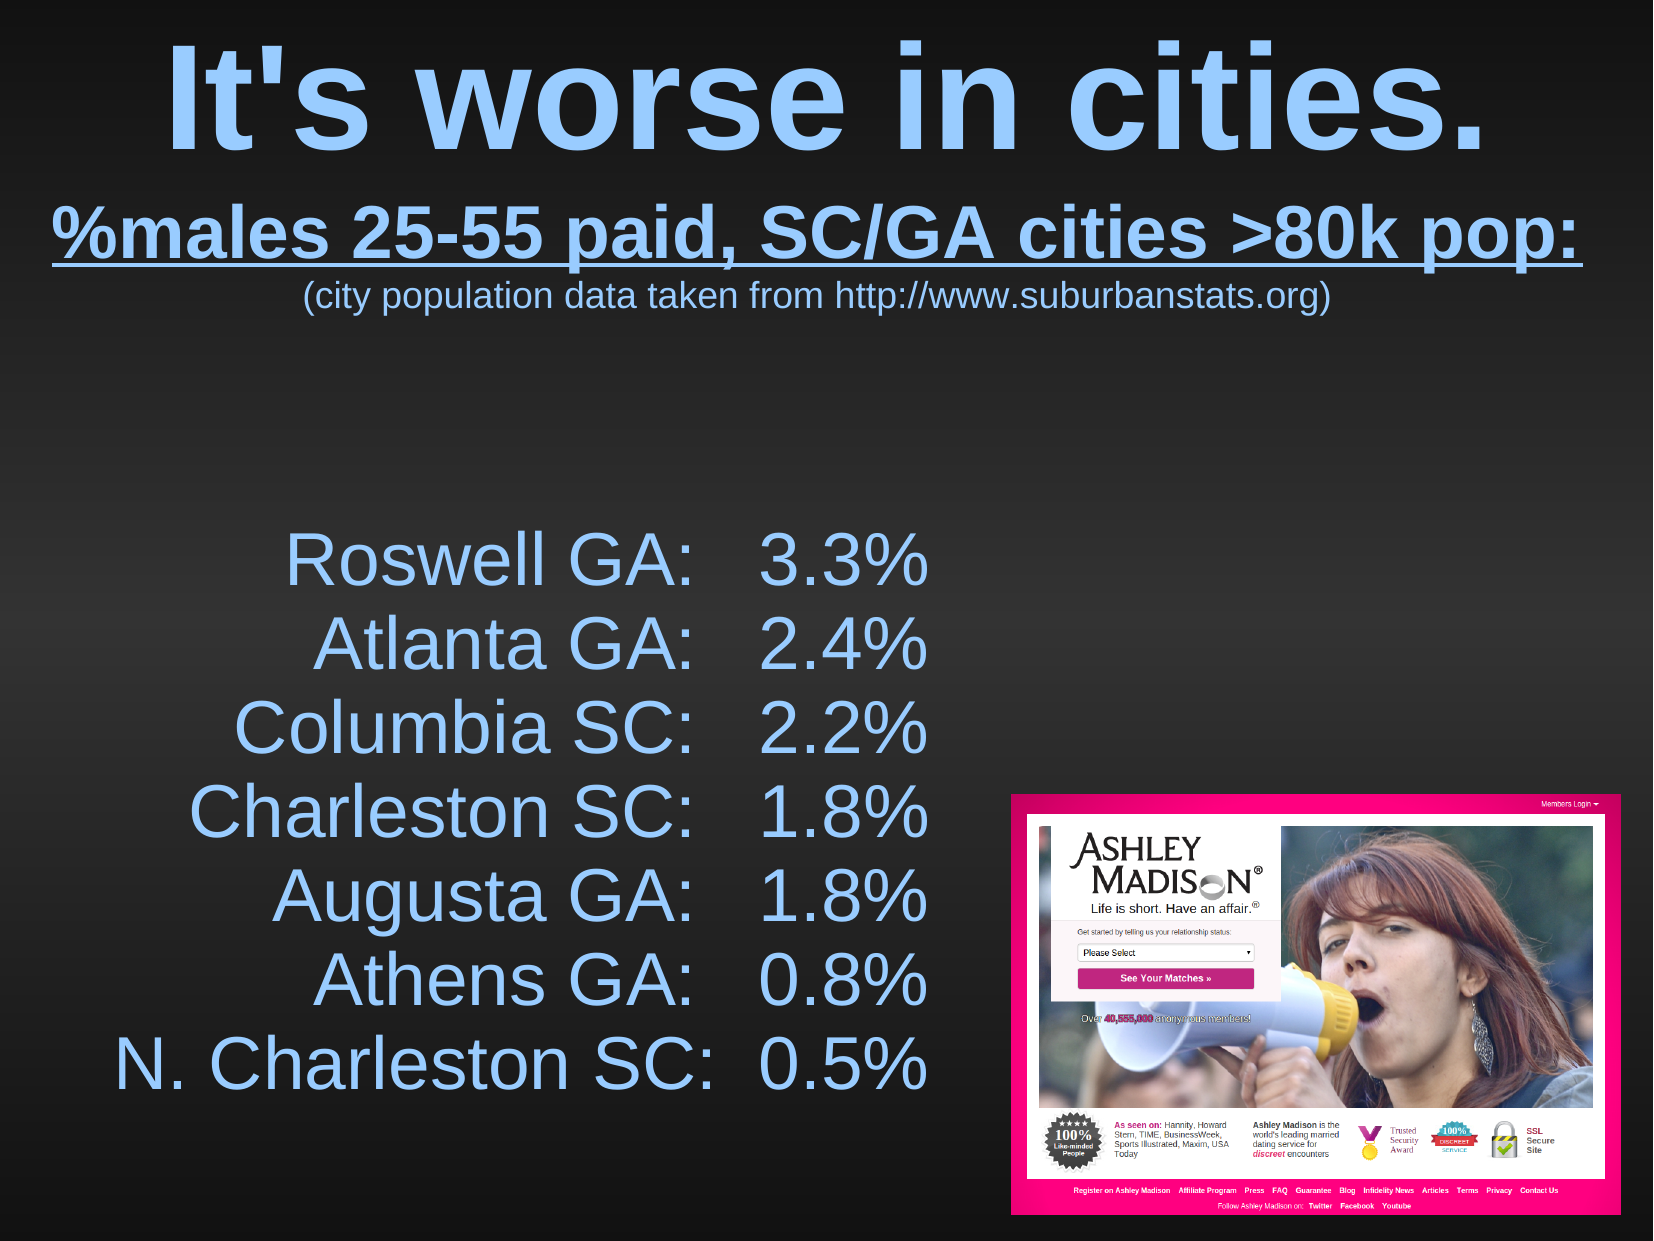

# It's worse in cities.
%males 25-55 paid, SC/GA cities >80k pop:
(city population data taken from http://www.suburbanstats.org)
Roswell GA: 3.3%
Atlanta GA: 2.4%
Columbia SC: 2.2%
Charleston SC: 1.8%
Augusta GA: 1.8%
Athens GA: 0.8%
N. Charleston SC: 0.5%